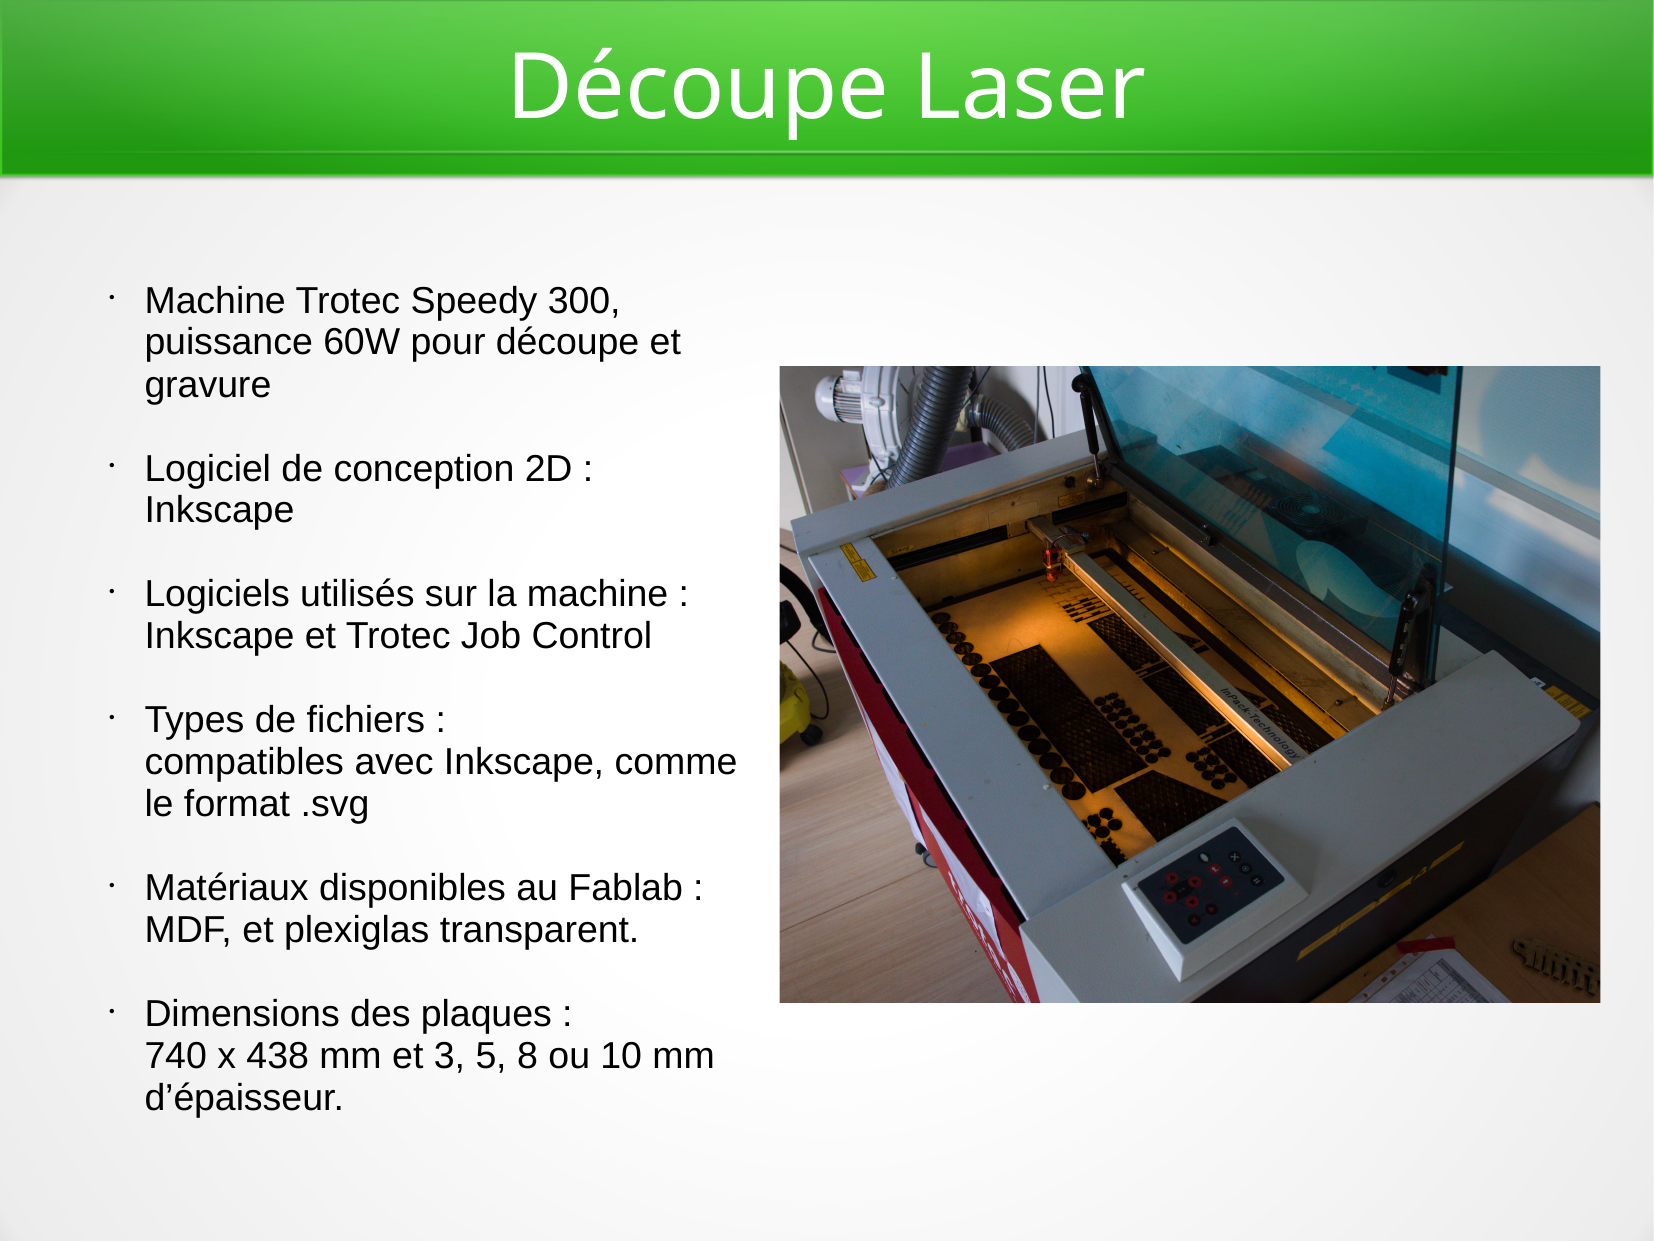

# Découpe Laser
Machine Trotec Speedy 300, puissance 60W pour découpe et gravure
Logiciel de conception 2D : Inkscape
Logiciels utilisés sur la machine : Inkscape et Trotec Job Control
Types de fichiers :
compatibles avec Inkscape, comme le format .svg
Matériaux disponibles au Fablab : MDF, et plexiglas transparent.
Dimensions des plaques :
740 x 438 mm et 3, 5, 8 ou 10 mm d’épaisseur.